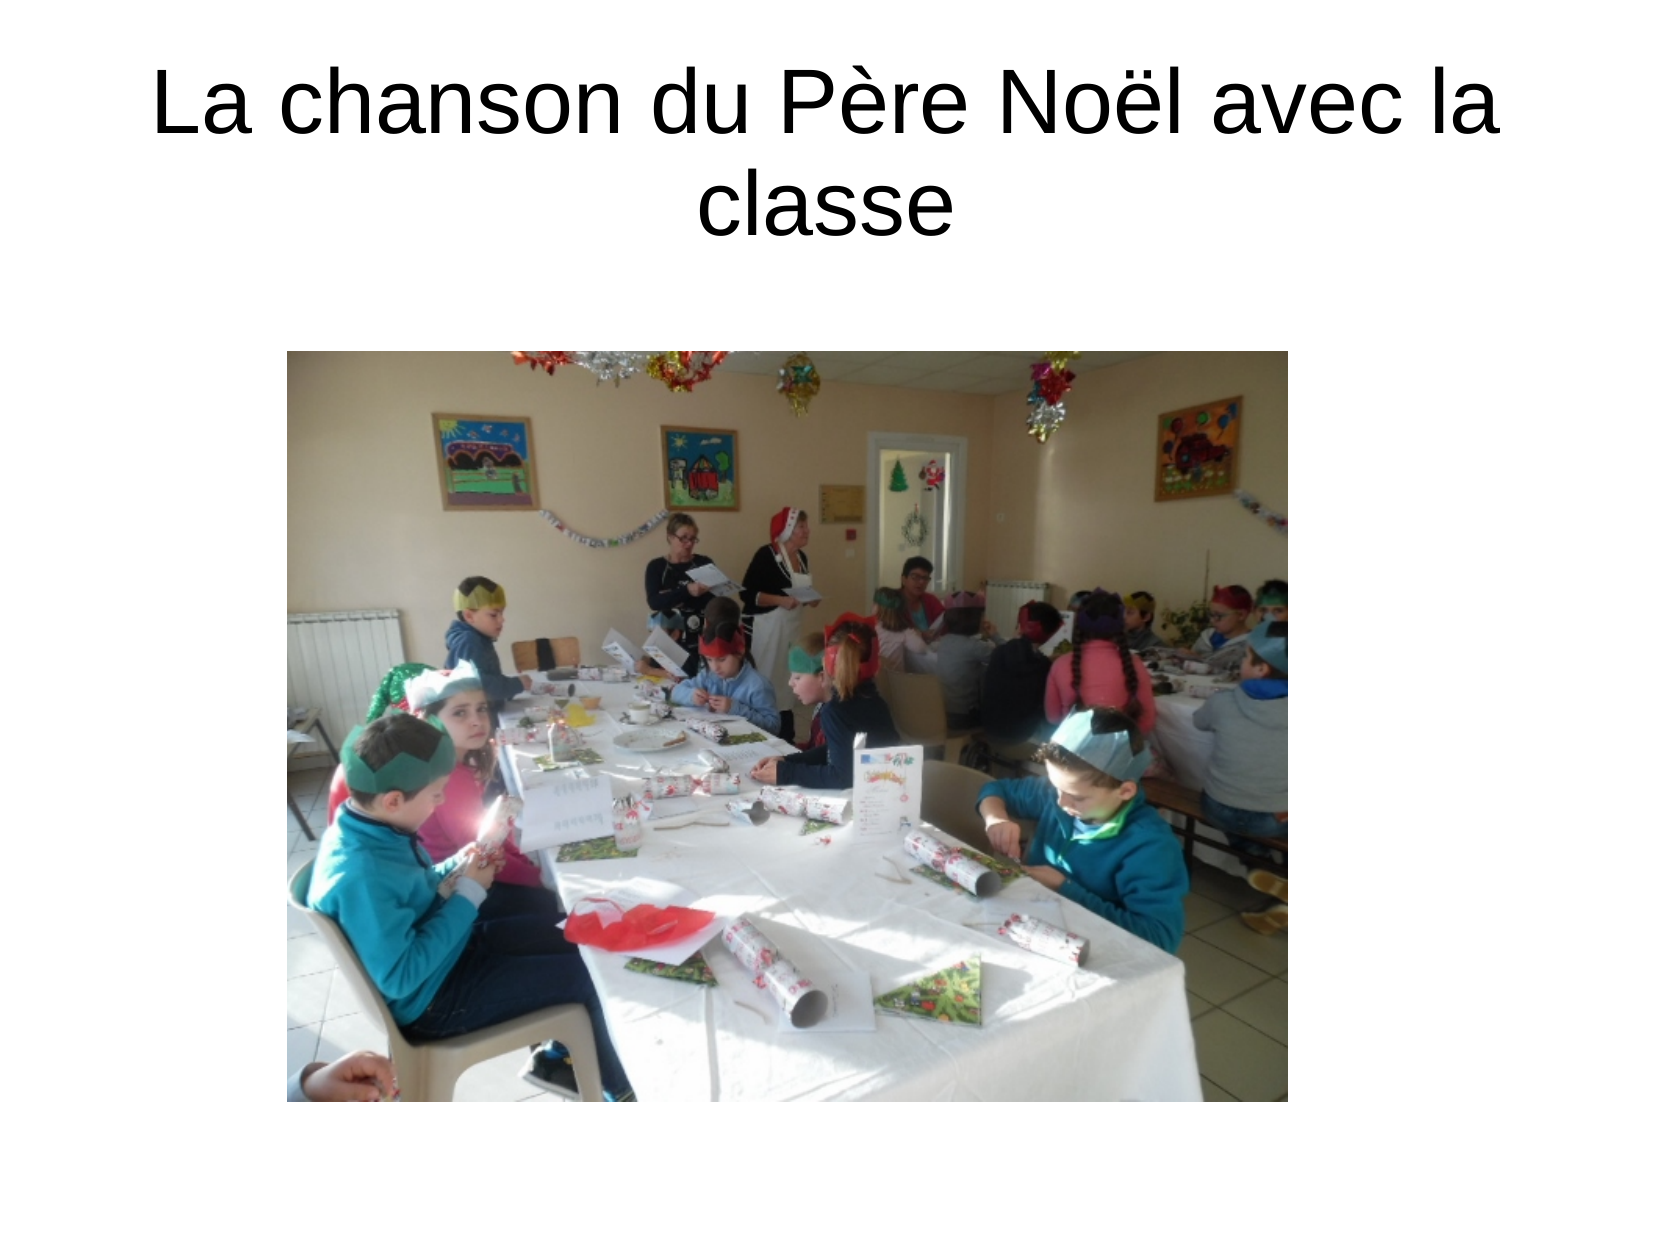

# La chanson du Père Noël avec la classe